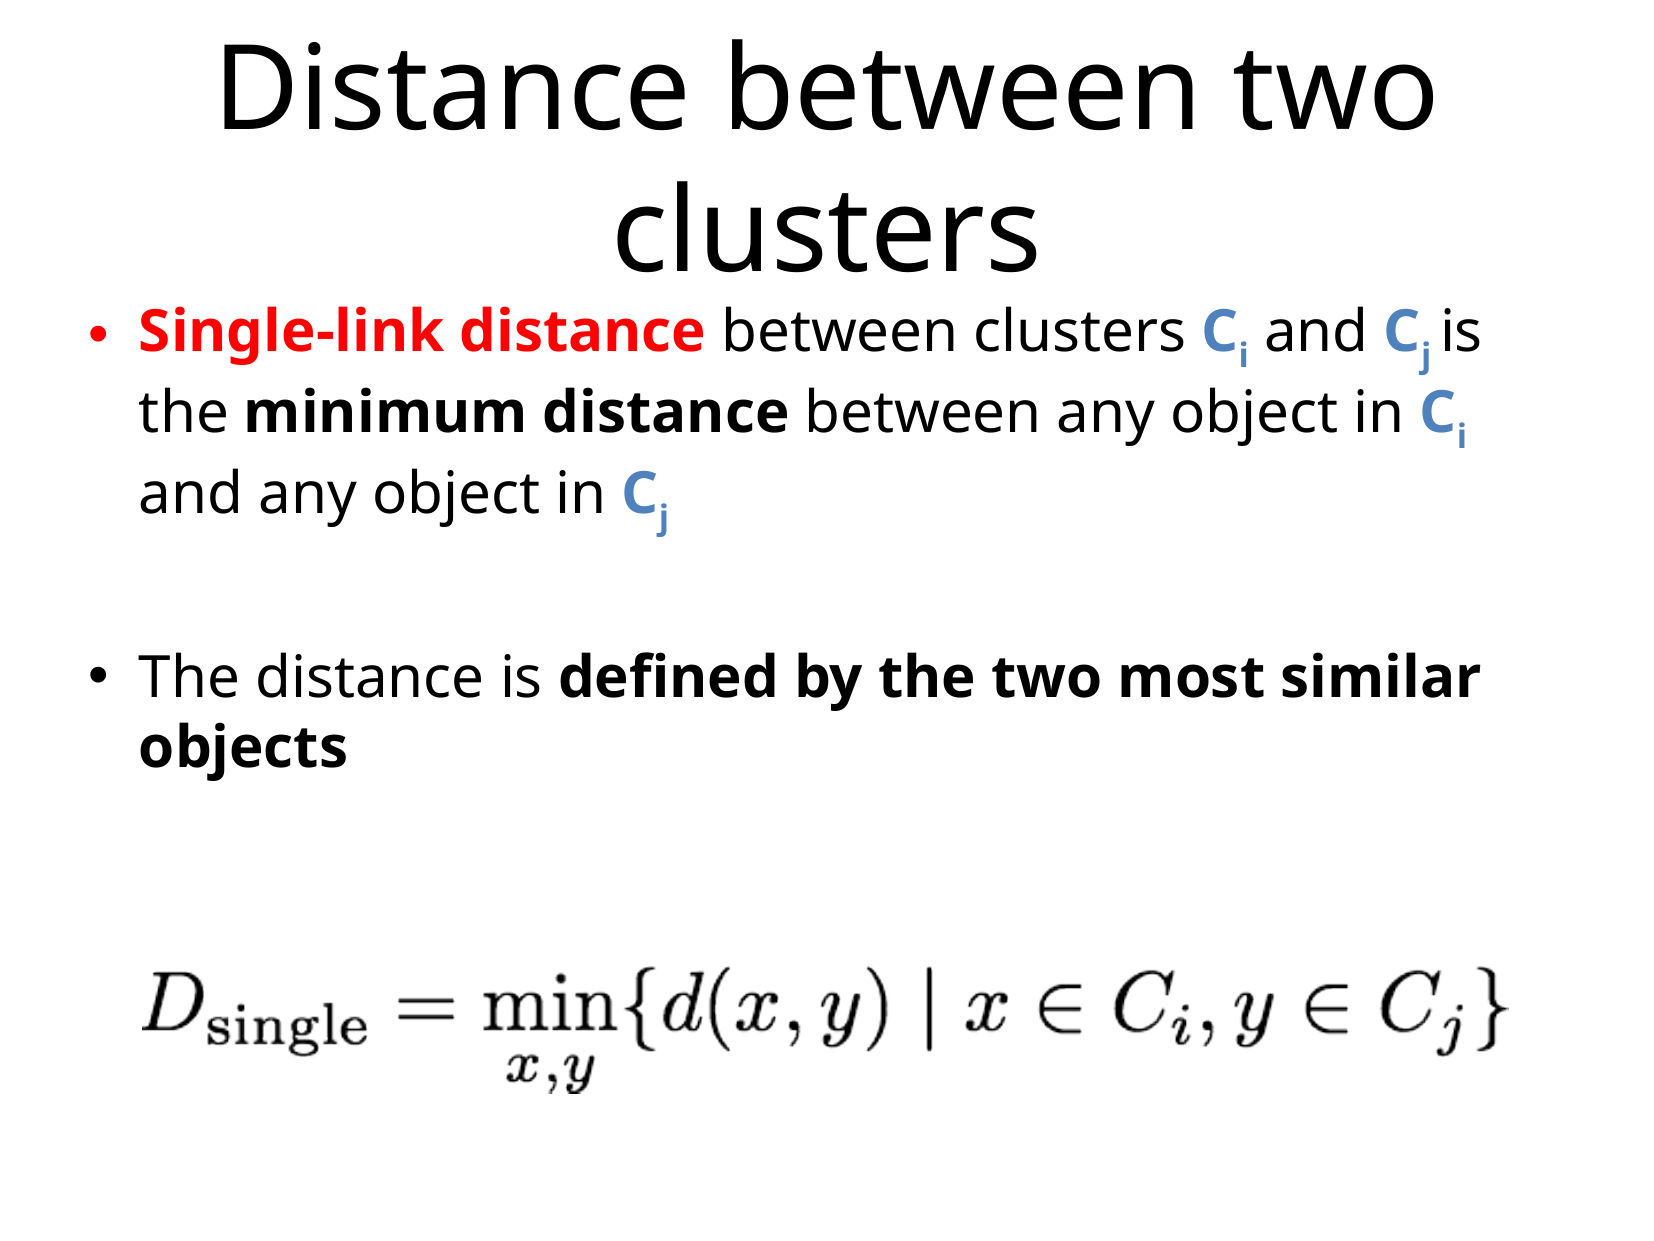

# Distance between two clusters
Single-link distance between clusters Ci and Cj is the minimum distance between any object in Ci and any object in Cj
The distance is defined by the two most similar objects